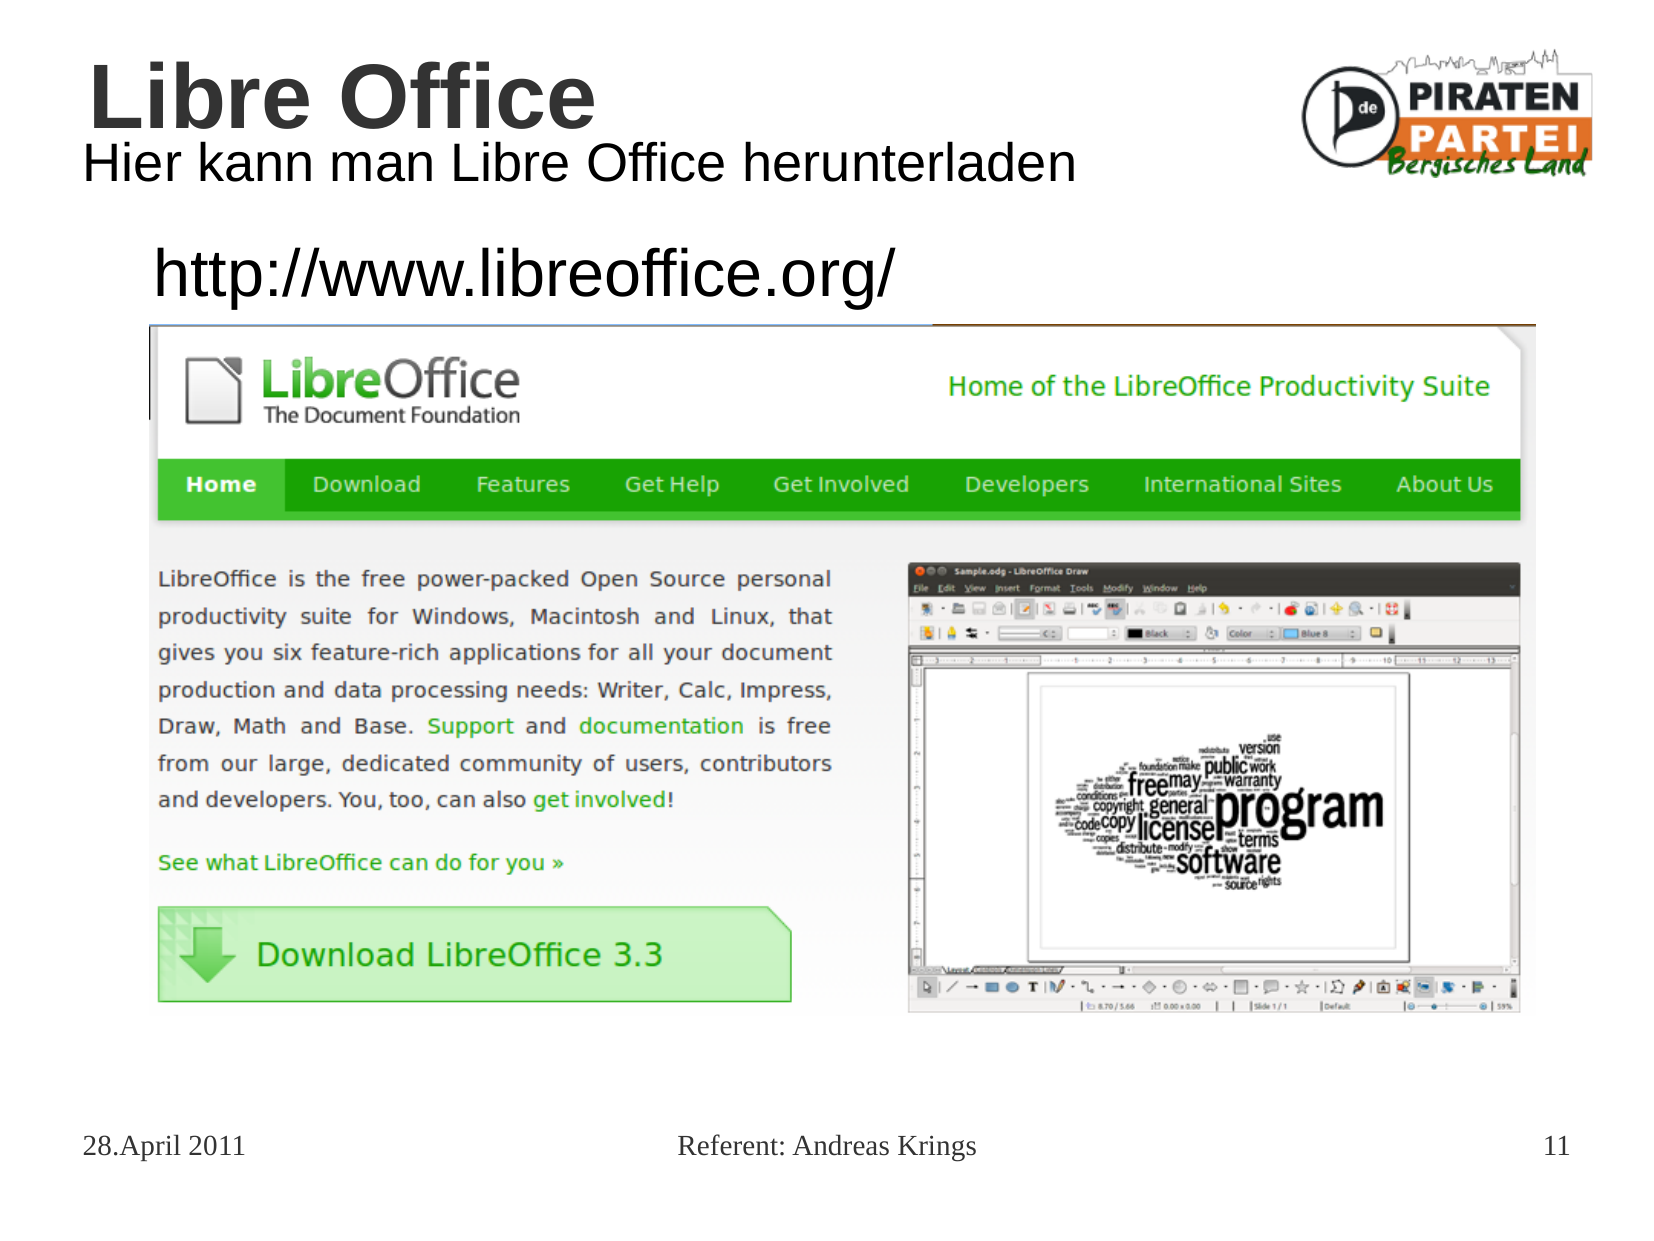

# Hier kann man Libre Office herunterladen
http://www.libreoffice.org/
11